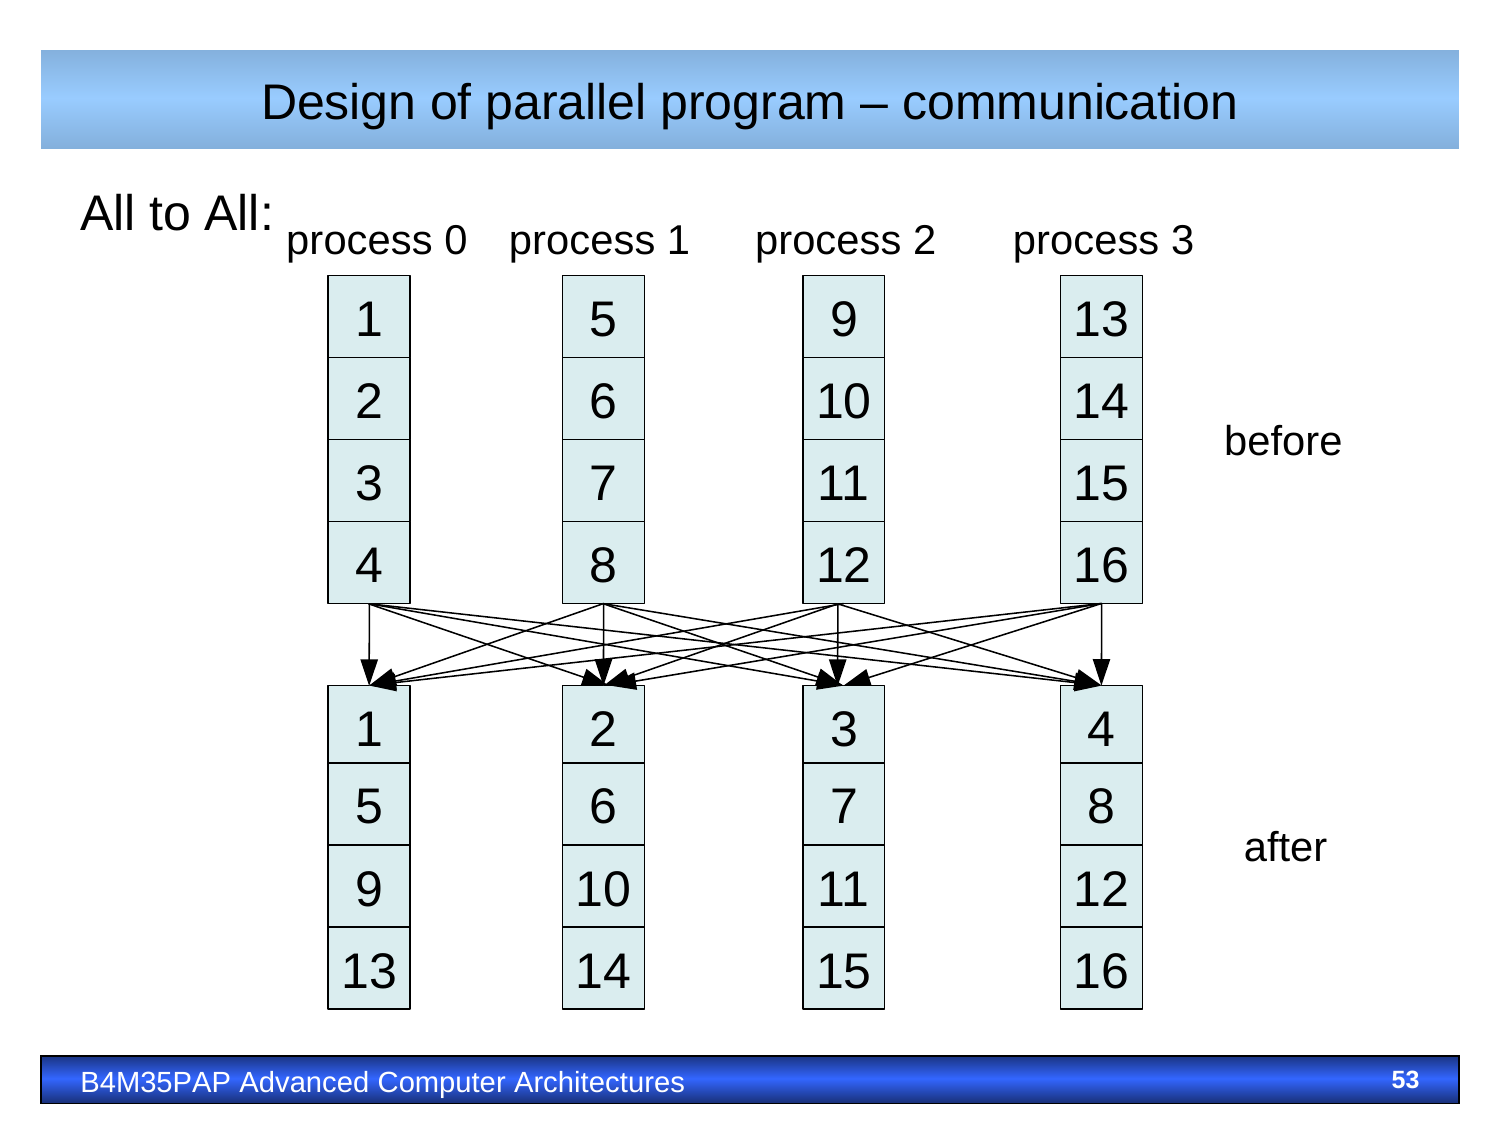

# Design of parallel program – communication
All to All:
process 0
process 1
process 2
process 3
1
5
9
13
2
6
10
14
before
3
7
11
15
4
8
12
16
1
2
3
4
5
6
7
8
after
9
10
11
12
13
14
15
16